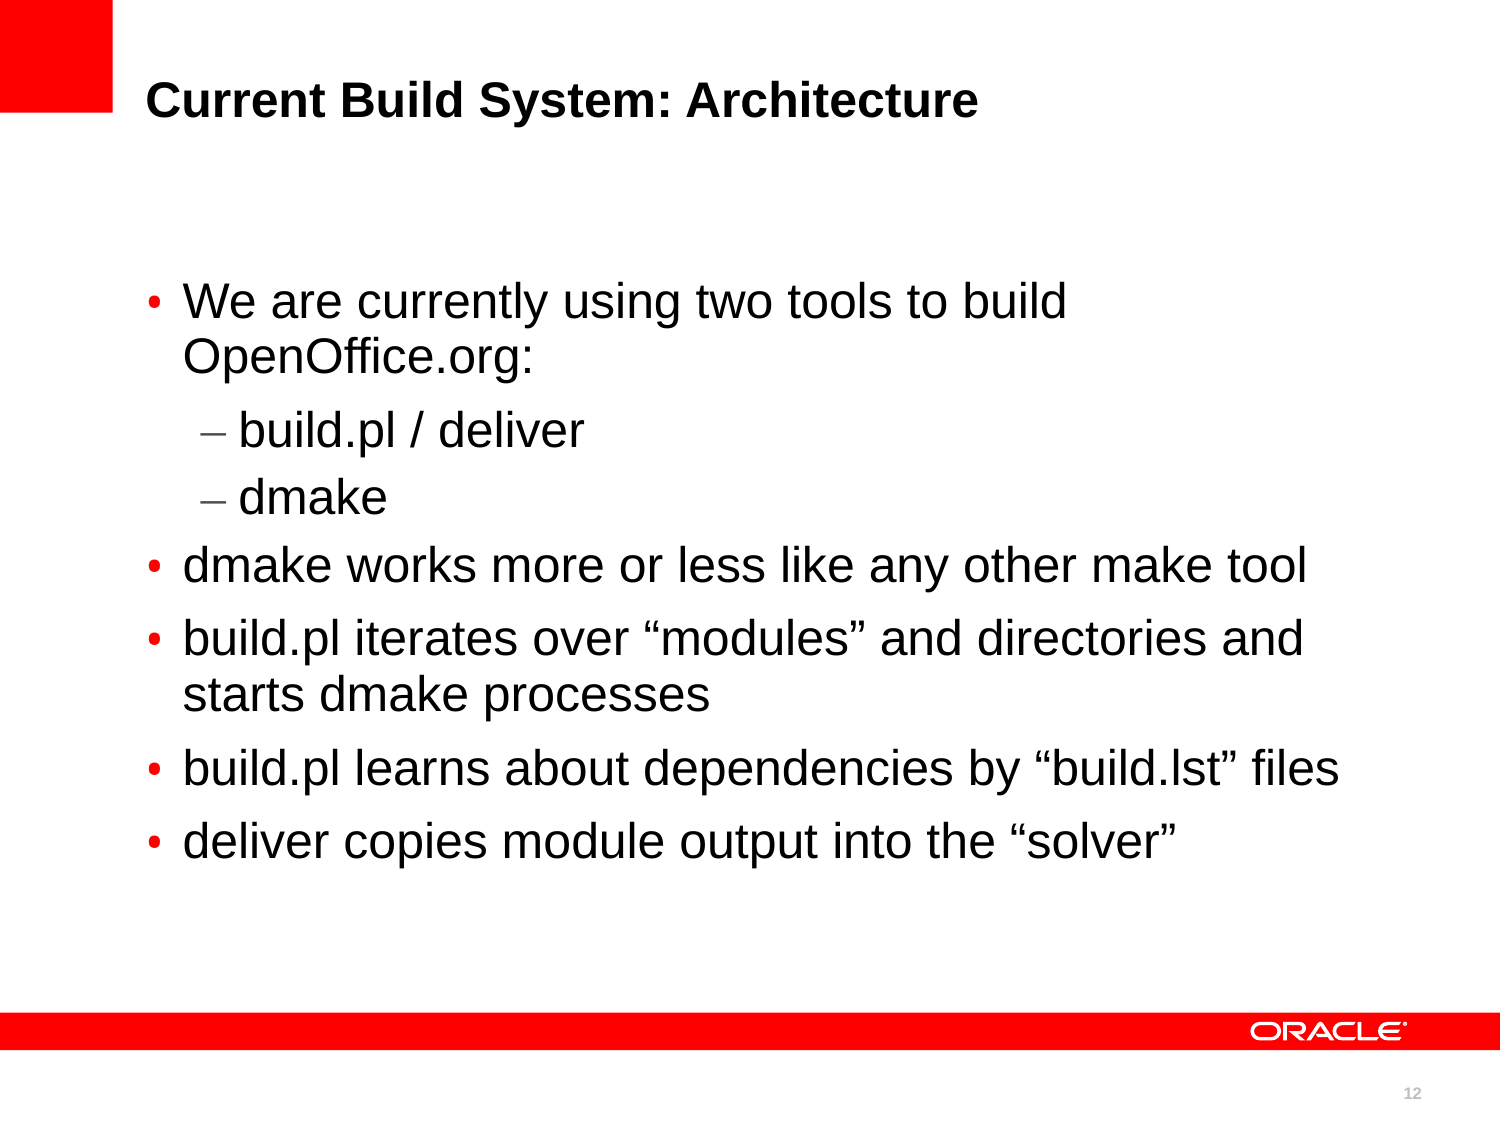

Current Build System: Architecture
# We are currently using two tools to build OpenOffice.org:
build.pl / deliver
dmake
dmake works more or less like any other make tool
build.pl iterates over “modules” and directories and starts dmake processes
build.pl learns about dependencies by “build.lst” files
deliver copies module output into the “solver”